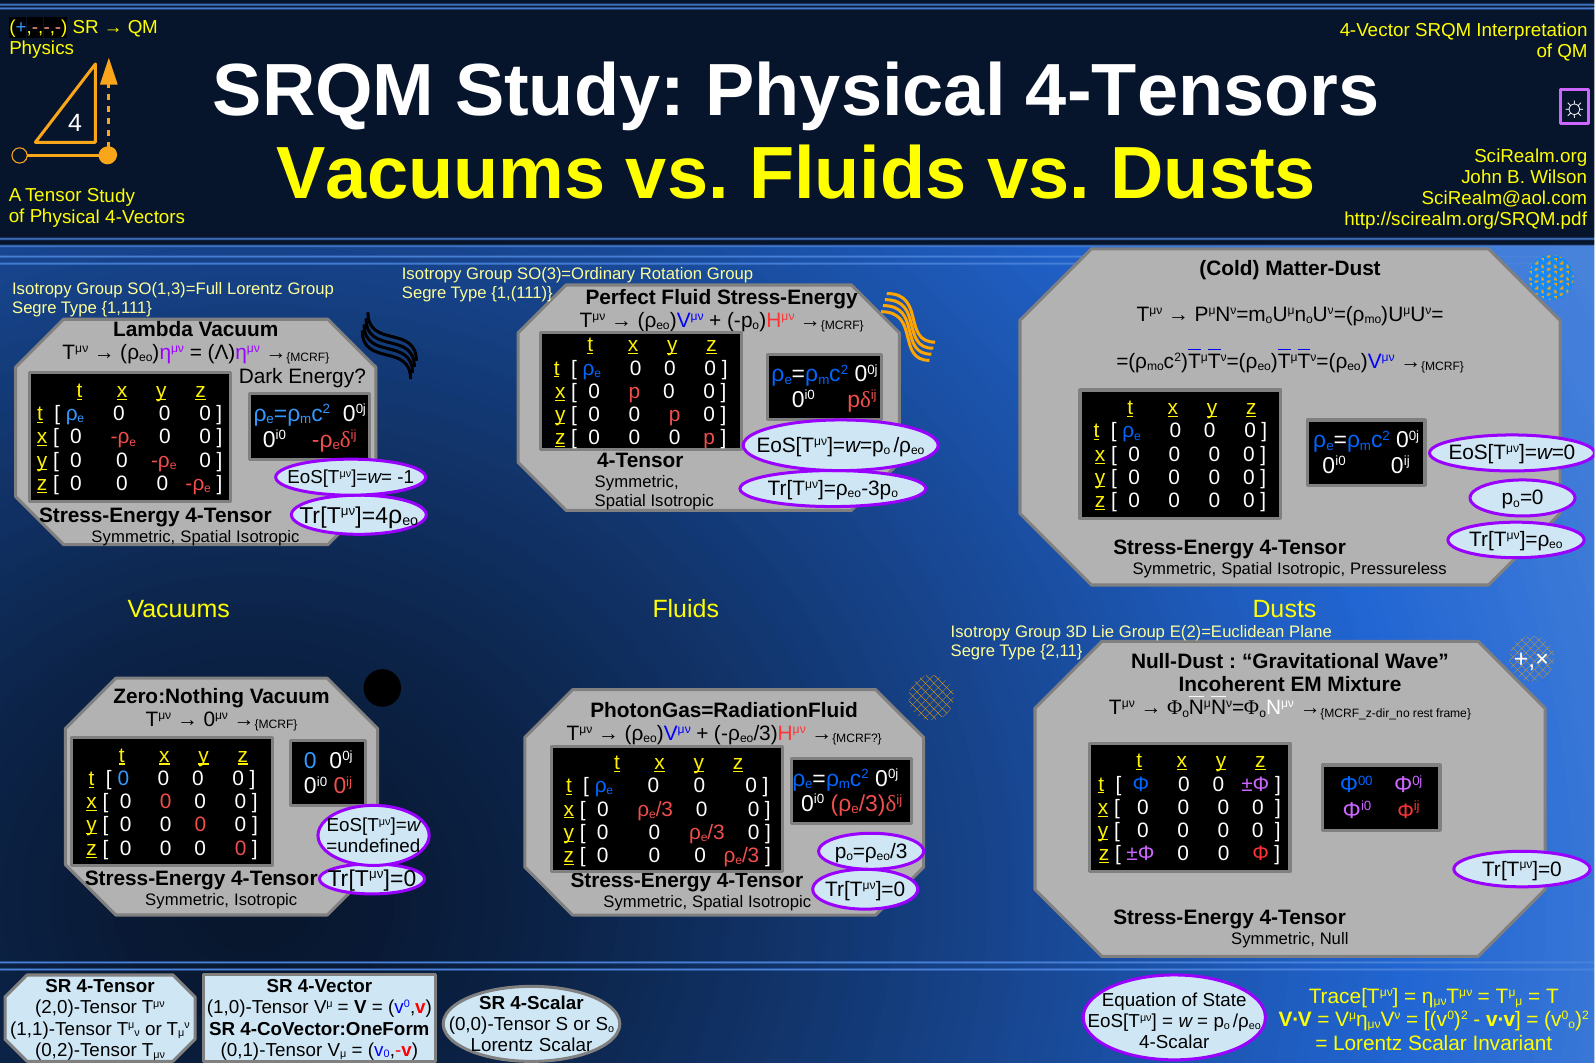

(+,-,-,-) SR → QM
Physics
A Tensor Study
of Physical 4-Vectors
4-Vector SRQM Interpretation
of QM
SciRealm.org
John B. Wilson
SciRealm@aol.com
http://scirealm.org/SRQM.pdf
# SRQM Study: Physical 4-Tensors Vacuums vs. Fluids vs. Dusts
4
☼
(Cold) Matter-Dust
Tμν → PμNν=moUμnoUν=(ρmo)UμUν=
=(ρmoc2)TμTν=(ρeo)TμTν=(ρeo)Vμν →{MCRF}
Stress-Energy 4-Tensor
Symmetric, Spatial Isotropic, Pressureless
Isotropy Group SO(3)=Ordinary Rotation Group
Segre Type {1,(111)}
Isotropy Group SO(1,3)=Full Lorentz Group
Segre Type {1,111}
 Perfect Fluid Stress-Energy
 Tμν → (ρeo)Vμν + (-po)Hμν →{MCRF}
 4-Tensor
 Symmetric,
 Spatial Isotropic
Lambda Vacuum
Tμν → (ρeo)ημν = (Λ)ημν →{MCRF}
		 Dark Energy?
Stress-Energy 4-Tensor
Symmetric, Spatial Isotropic
 t x y z
t [ ρe 0 0 0 ]
x [ 0 p 0 0 ]
y [ 0 0 p 0 ]
z [ 0 0 0 p ]
 ρe=ρmc2 00j
 0i0 pδij
 t x y z
t [ ρe 0 0 0 ]
x [ 0 -ρe 0 0 ]
y [ 0 0 -ρe 0 ]
z [ 0 0 0 -ρe ]
 t x y z
t [ ρe 0 0 0 ]
x [ 0 0 0 0 ]
y [ 0 0 0 0 ]
z [ 0 0 0 0 ]
 ρe=ρmc2 00j
 0i0 -ρeδij
EoS[Tμν]=w=po /ρeo
 ρe=ρmc2 00j
 0i0 0ij
EoS[Tμν]=w=0
EoS[Tμν]=w= -1
Tr[Tμν]=ρeo-3po
po=0
Tr[Tμν]=4ρeo
Tr[Tμν]=ρeo
Vacuums						Fluids								Dusts
Isotropy Group 3D Lie Group E(2)=Euclidean Plane
Segre Type {2,11}
+,×
Null-Dust : “Gravitational Wave”
Incoherent EM Mixture
Tμν → ΦoNμNν=ΦoNμν →{MCRF_z-dir_no rest frame}
Stress-Energy 4-Tensor
Symmetric, Null
Zero:Nothing Vacuum
Tμν → 0μν →{MCRF}
Stress-Energy 4-Tensor
Symmetric, Isotropic
PhotonGas=RadiationFluid
Tμν → (ρeo)Vμν + (-ρeo/3)Hμν →{MCRF?}
Stress-Energy 4-Tensor
Symmetric, Spatial Isotropic
 t x y z
t [ 0 0 0 0 ]
x [ 0 0 0 0 ]
y [ 0 0 0 0 ]
z [ 0 0 0 0 ]
 0 00j
 0i0 0ij
 t x y z
t [ Φ 0 0 ±Φ ]
x [ 0 0 0 0 ]
y [ 0 0 0 0 ]
z [ ±Φ 0 0 Φ ]
 t x y z
t [ ρe 0 0 0 ]
x [ 0 ρe/3 0 0 ]
y [ 0 0 ρe/3 0 ]
z [ 0 0 0 ρe/3 ]
 ρe=ρmc2 00j
 0i0 (ρe/3)δij
 Φ00 Φ0j
 Φi0 Φij
EoS[Tμν]=w
=undefined
po=ρeo/3
Tr[Tμν]=0
Tr[Tμν]=0
Tr[Tμν]=0
SR 4-Tensor
(2,0)-Tensor Tμν
(1,1)-Tensor Tμν or Tμν
(0,2)-Tensor Tμν
SR 4-Vector
(1,0)-Tensor Vμ = V = (v0,v)
SR 4-CoVector:OneForm
(0,1)-Tensor Vμ = (v0,-v)
Equation of State
EoS[Tμν] = w = po /ρeo
4-Scalar
Trace[Tμν] = ημνTμν = Tμμ = T
V∙V = VμημνVν = [(v0)2 - v∙v] = (v0o)2
= Lorentz Scalar Invariant
SR 4-Scalar
(0,0)-Tensor S or So
Lorentz Scalar